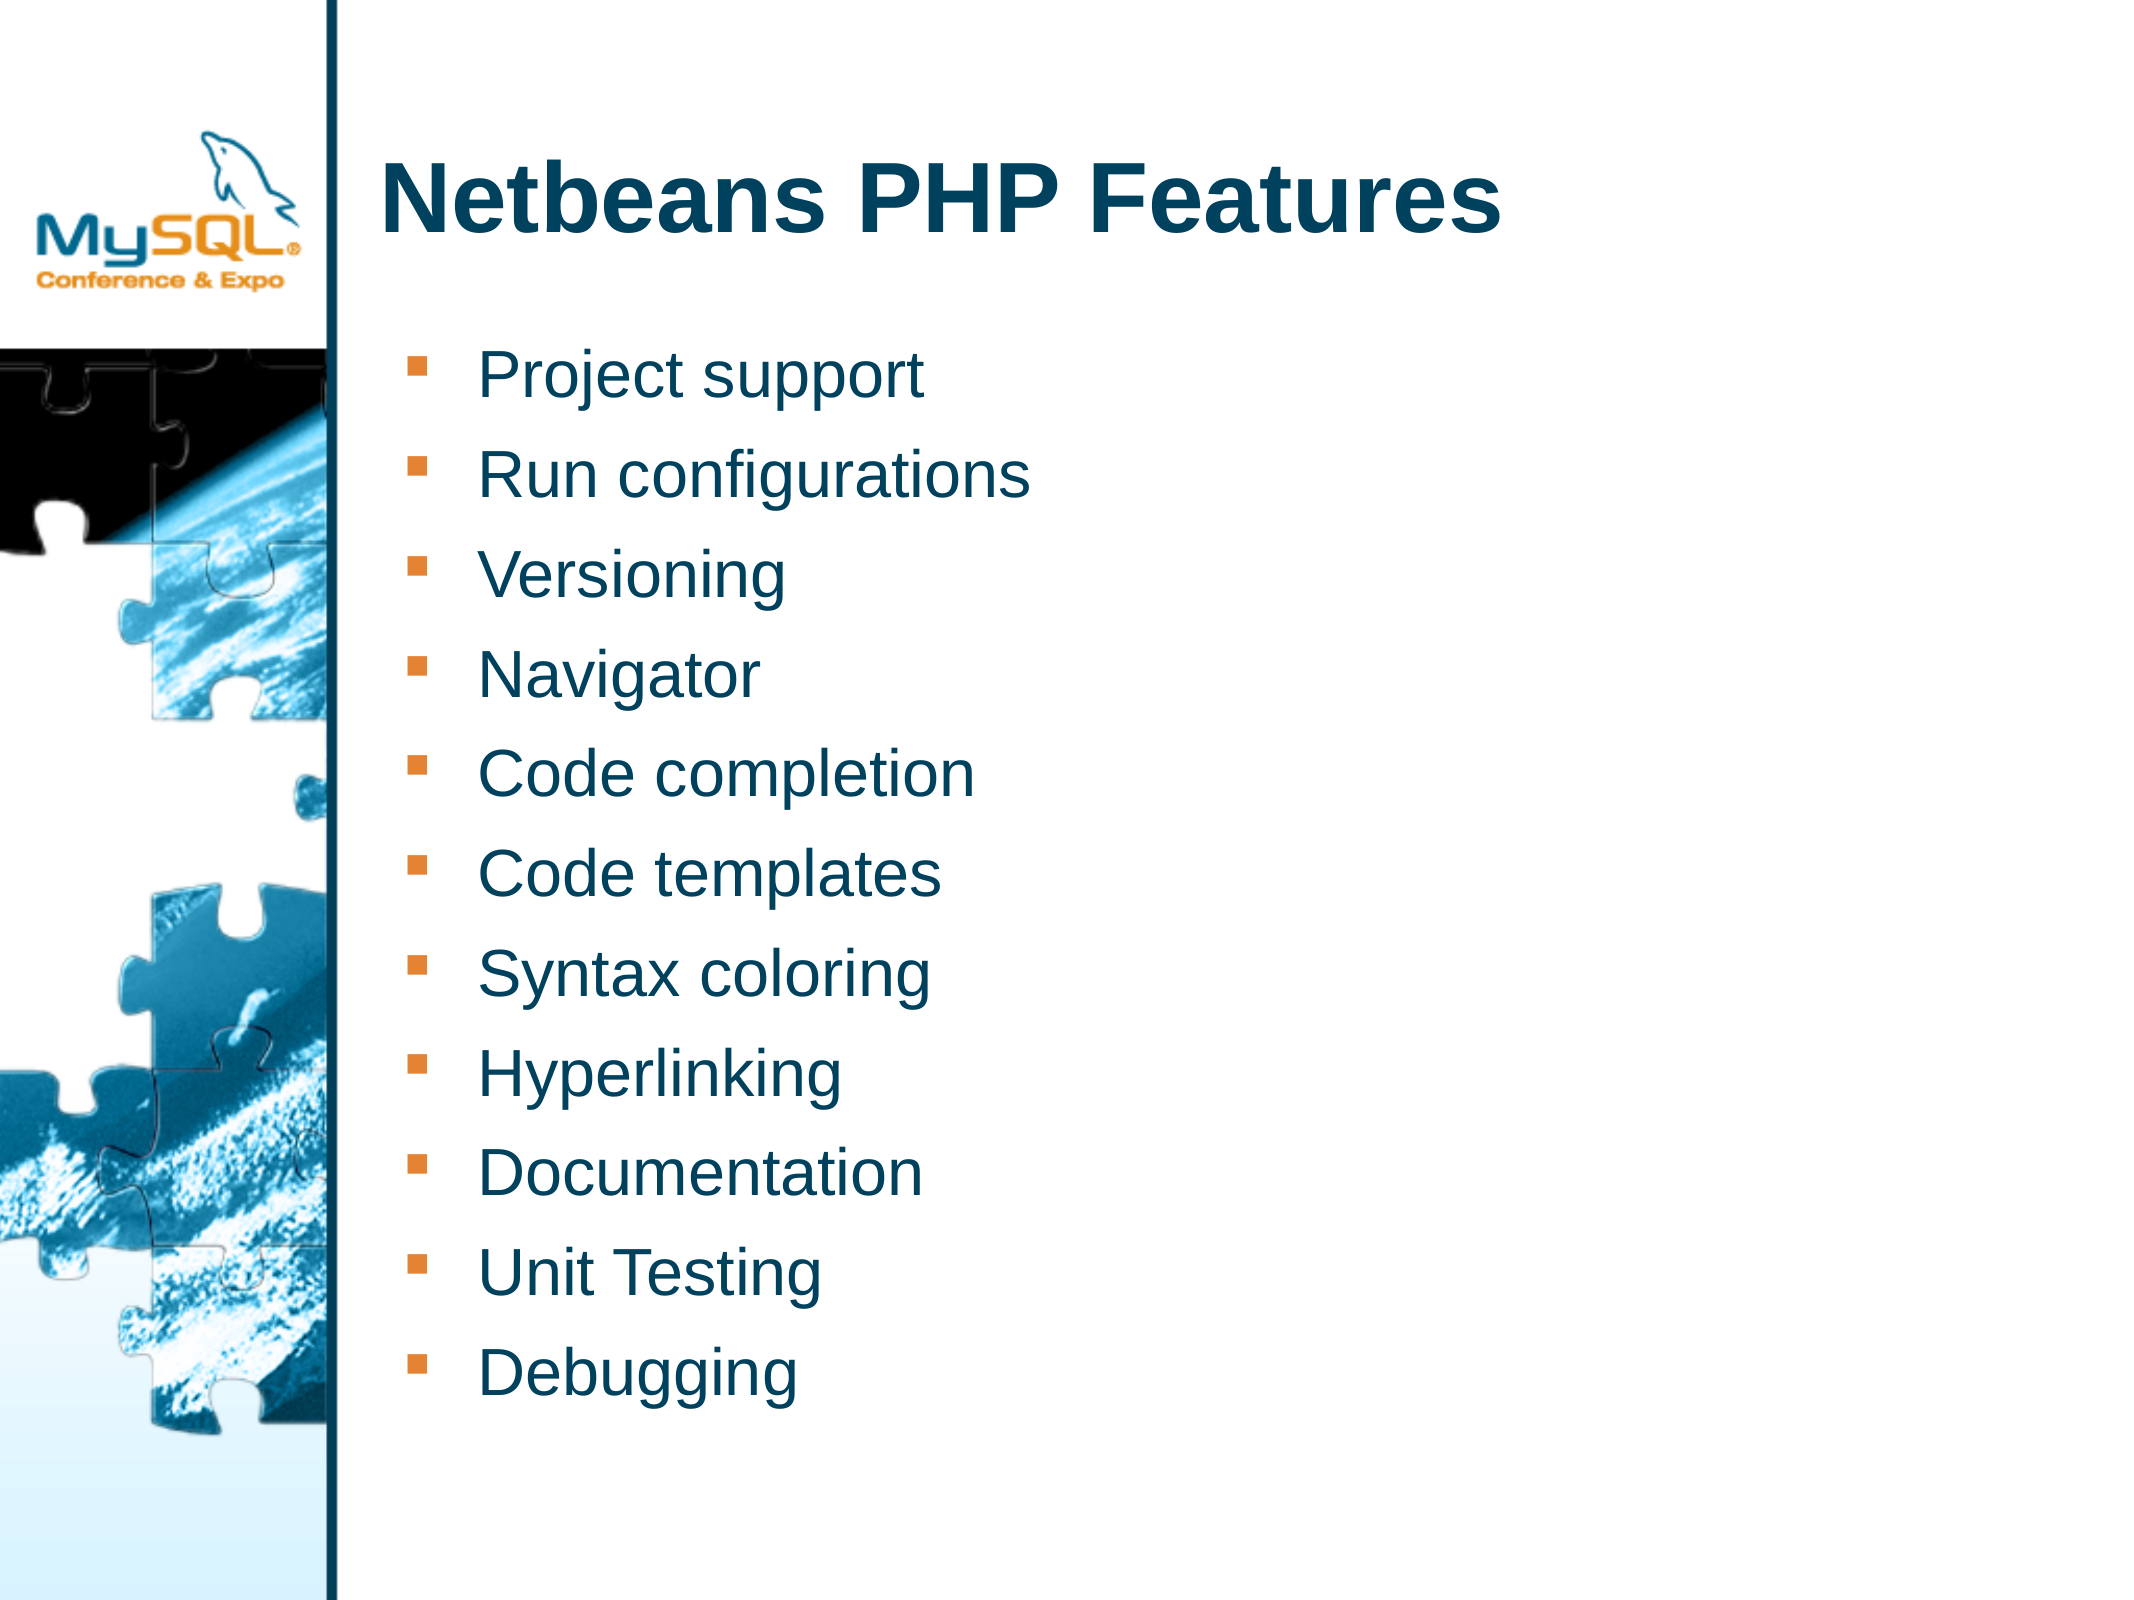

# Netbeans PHP Features
Project support
Run configurations
Versioning
Navigator
Code completion
Code templates
Syntax coloring
Hyperlinking
Documentation
Unit Testing
Debugging